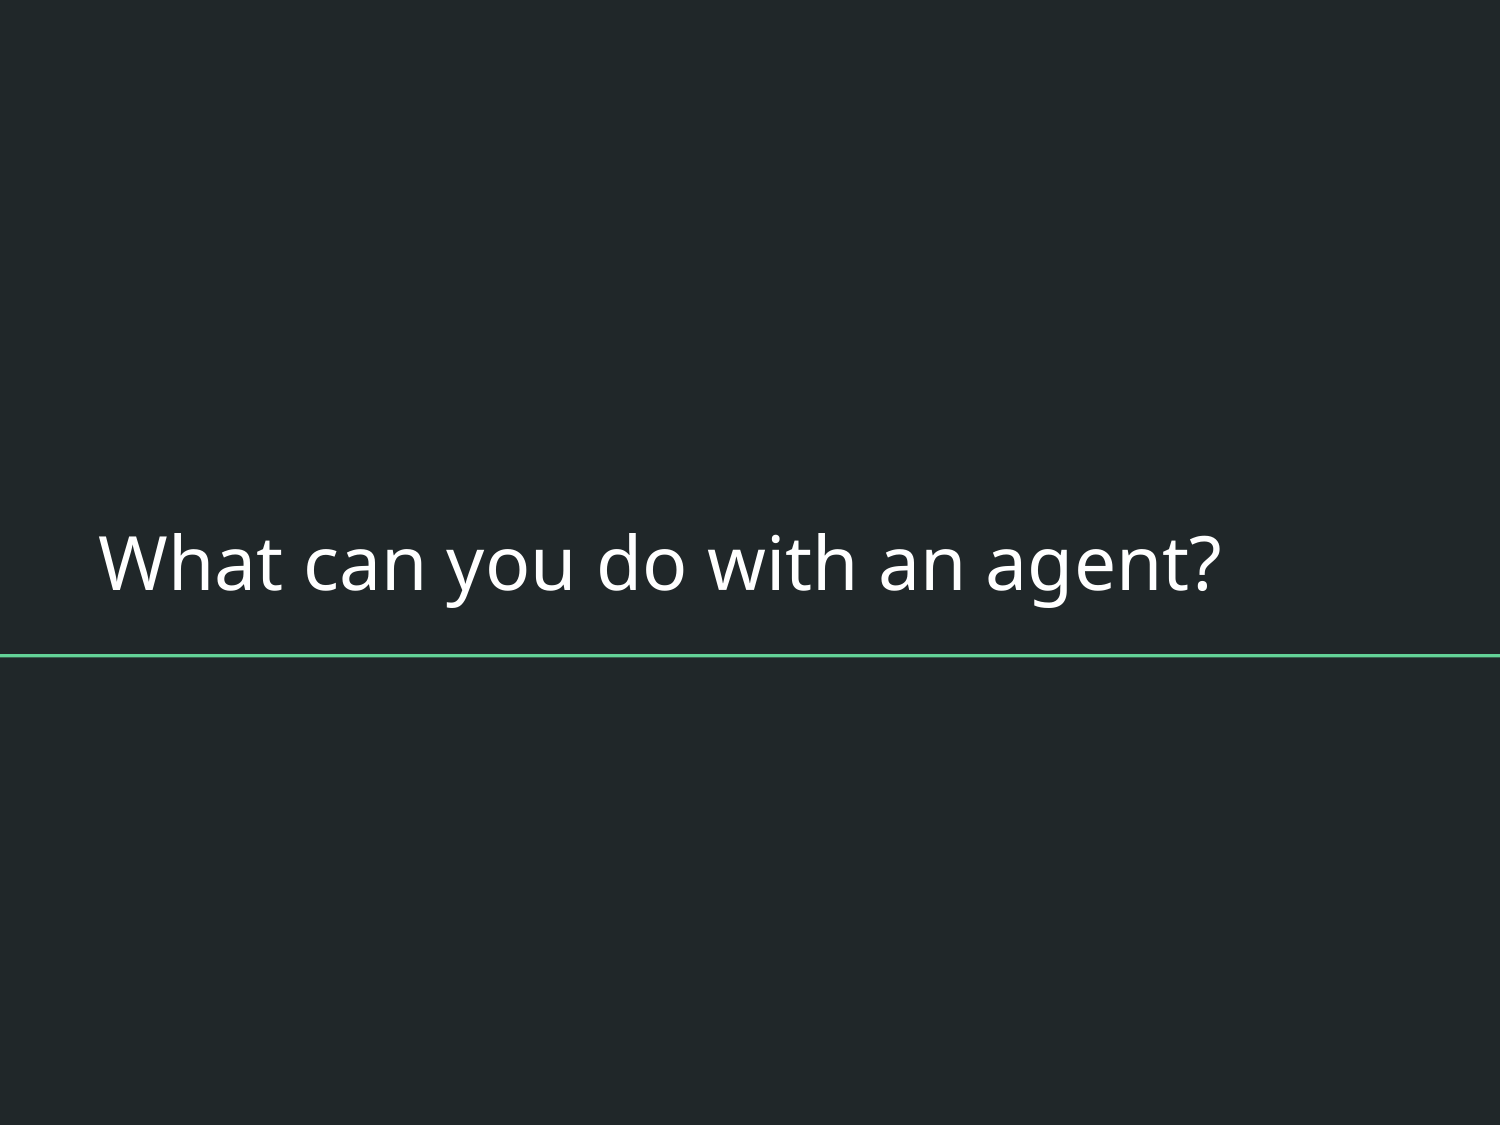

# What can you do with an agent?